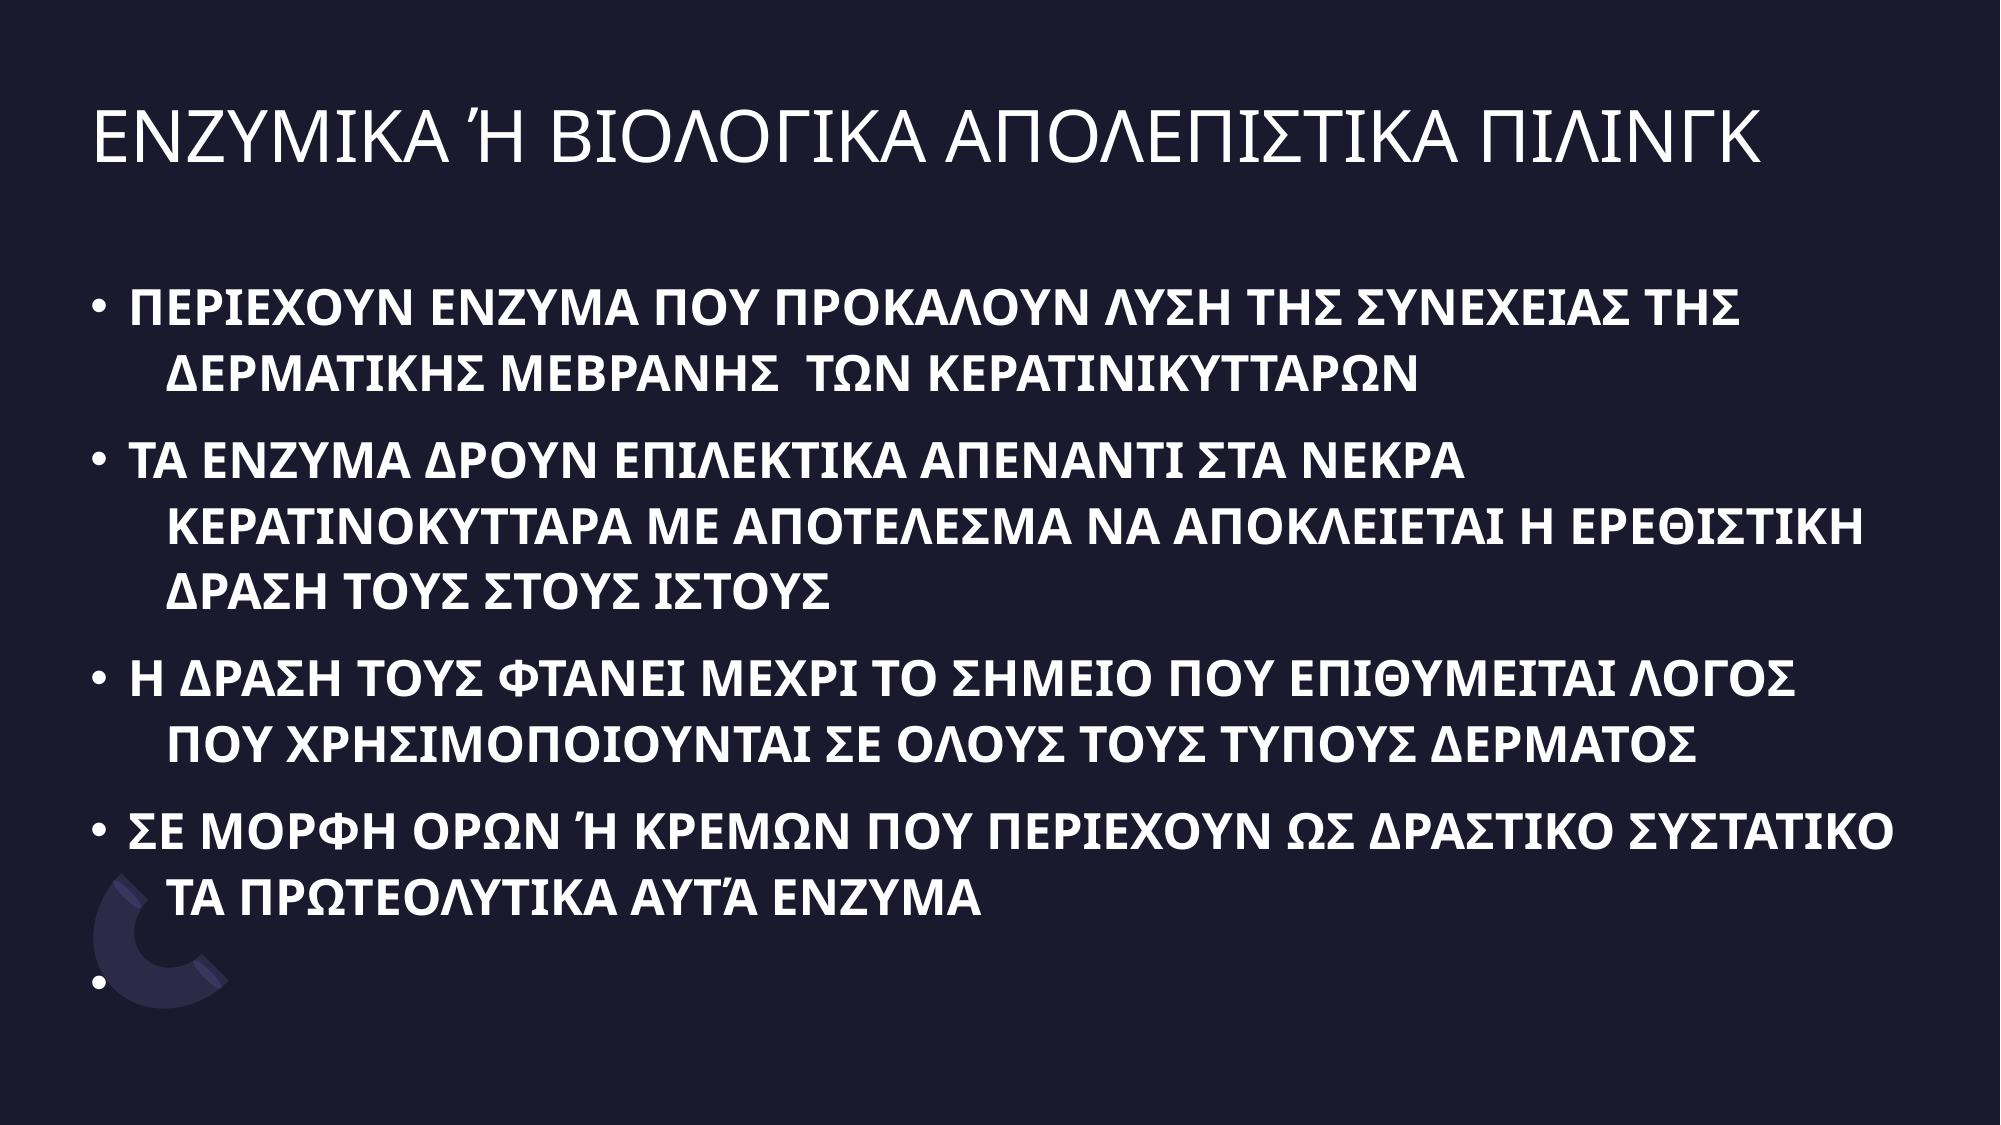

# ΕΝΖΥΜΙΚΑ Ή ΒΙΟΛΟΓΙΚΑ ΑΠΟΛΕΠΙΣΤΙΚΑ ΠΙΛΙΝΓΚ
ΠΕΡΙΕΧΟΥΝ ΕΝΖΥΜΑ ΠΟΥ ΠΡΟΚΑΛΟΥΝ ΛΥΣΗ ΤΗΣ ΣΥΝΕΧΕΙΑΣ ΤΗΣ ΔΕΡΜΑΤΙΚΗΣ ΜΕΒΡΑΝΗΣ ΤΩΝ ΚΕΡΑΤΙΝΙΚΥΤΤΑΡΩΝ
ΤΑ ΕΝΖΥΜΑ ΔΡΟΥΝ ΕΠΙΛΕΚΤΙΚΑ ΑΠΕΝΑΝΤΙ ΣΤΑ ΝΕΚΡΑ ΚΕΡΑΤΙΝΟΚΥΤΤΑΡΑ ΜΕ ΑΠΟΤΕΛΕΣΜΑ ΝΑ ΑΠΟΚΛΕΙΕΤΑΙ Η ΕΡΕΘΙΣΤΙΚΗ ΔΡΑΣΗ ΤΟΥΣ ΣΤΟΥΣ ΙΣΤΟΥΣ
Η ΔΡΑΣΗ ΤΟΥΣ ΦΤΑΝΕΙ ΜΕΧΡΙ ΤΟ ΣΗΜΕΙΟ ΠΟΥ ΕΠΙΘΥΜΕΙΤΑΙ ΛΟΓΟΣ ΠΟΥ ΧΡΗΣΙΜΟΠΟΙΟΥΝΤΑΙ ΣΕ ΟΛΟΥΣ ΤΟΥΣ ΤΥΠΟΥΣ ΔΕΡΜΑΤΟΣ
ΣΕ ΜΟΡΦΗ ΟΡΩΝ Ή ΚΡΕΜΩΝ ΠΟΥ ΠΕΡΙΕΧΟΥΝ ΩΣ ΔΡΑΣΤΙΚΟ ΣΥΣΤΑΤΙΚΟ ΤΑ ΠΡΩΤΕΟΛΥΤΙΚΑ ΑΥΤΆ ΕΝΖΥΜΑ